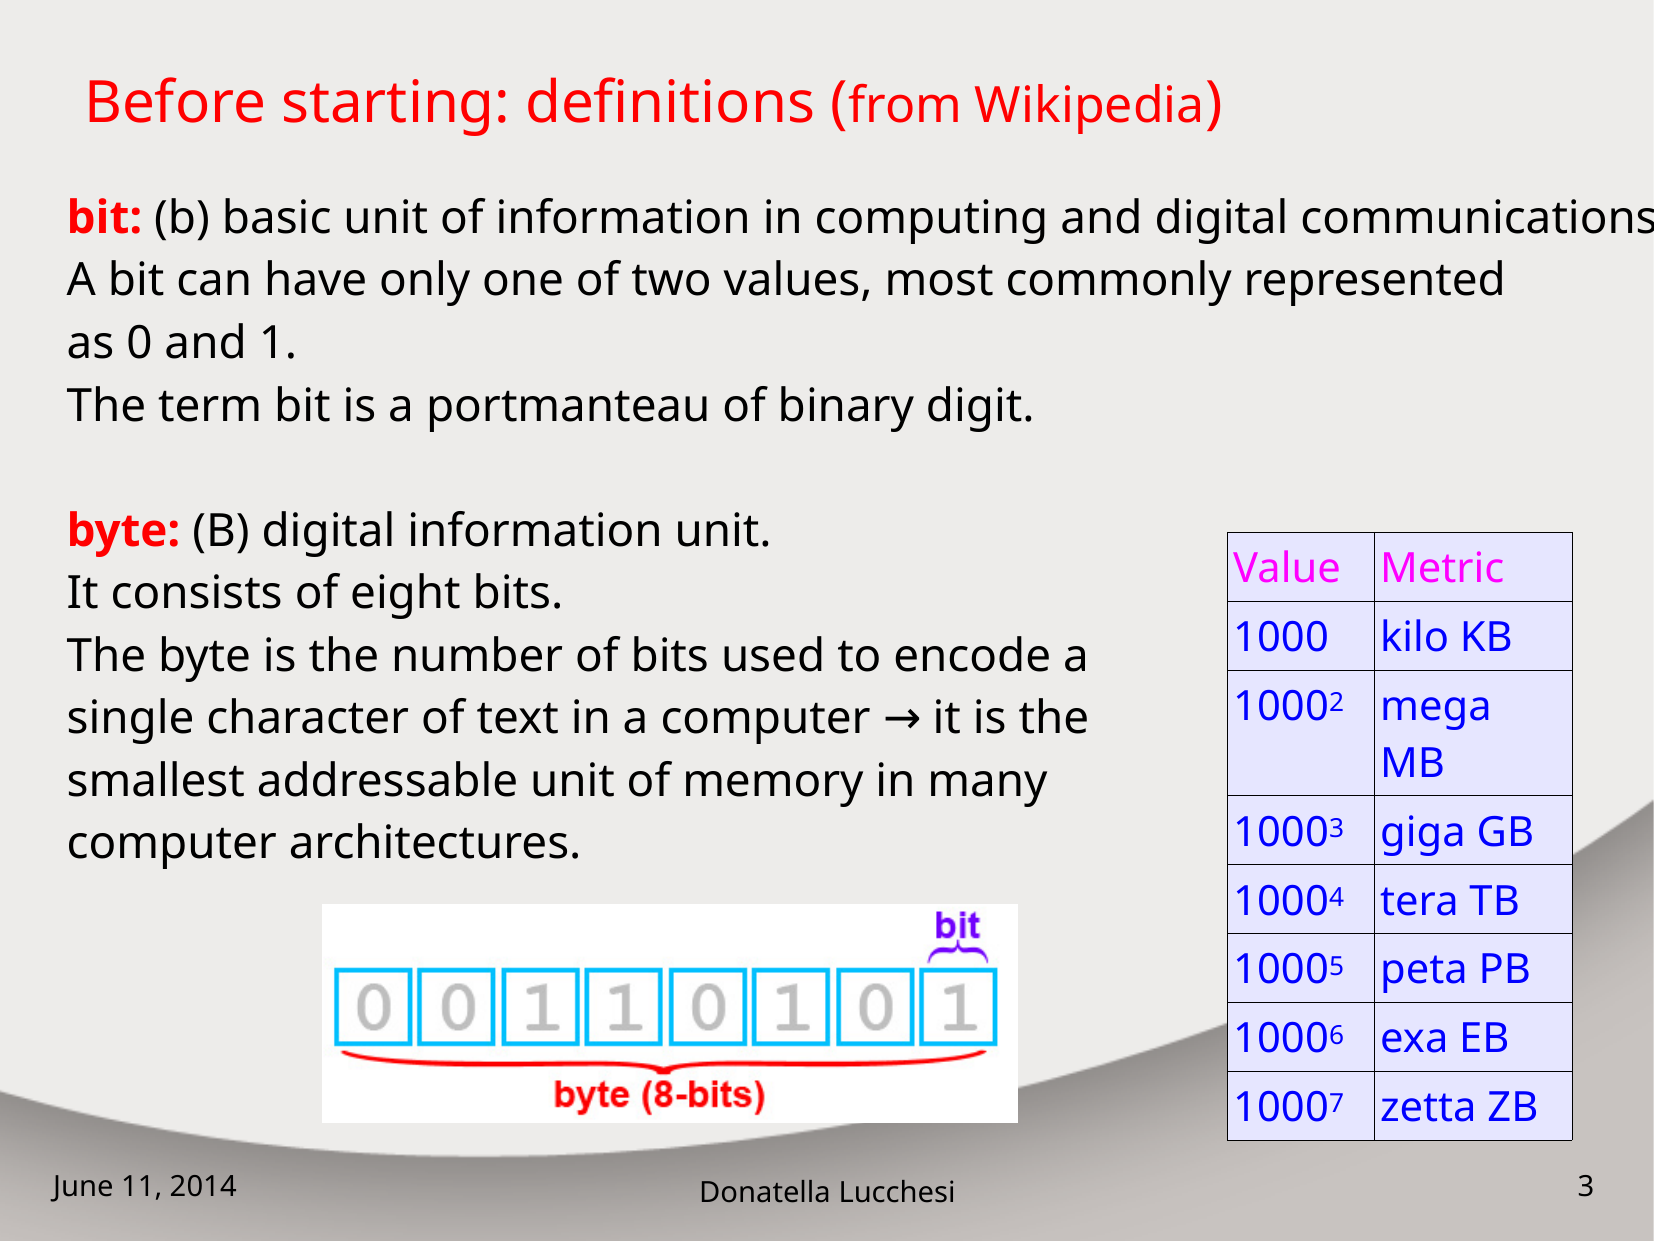

Before starting: definitions (from Wikipedia)
bit: (b) basic unit of information in computing and digital communications.
A bit can have only one of two values, most commonly represented
as 0 and 1.
The term bit is a portmanteau of binary digit.
byte: (B) digital information unit.
It consists of eight bits.
The byte is the number of bits used to encode a
single character of text in a computer → it is the
smallest addressable unit of memory in many
computer architectures.
| Value | Metric |
| --- | --- |
| 1000 | kilo KB |
| 10002 | mega MB |
| 10003 | giga GB |
| 10004 | tera TB |
| 10005 | peta PB |
| 10006 | exa EB |
| 10007 | zetta ZB |
June 11, 2014
3
Donatella Lucchesi